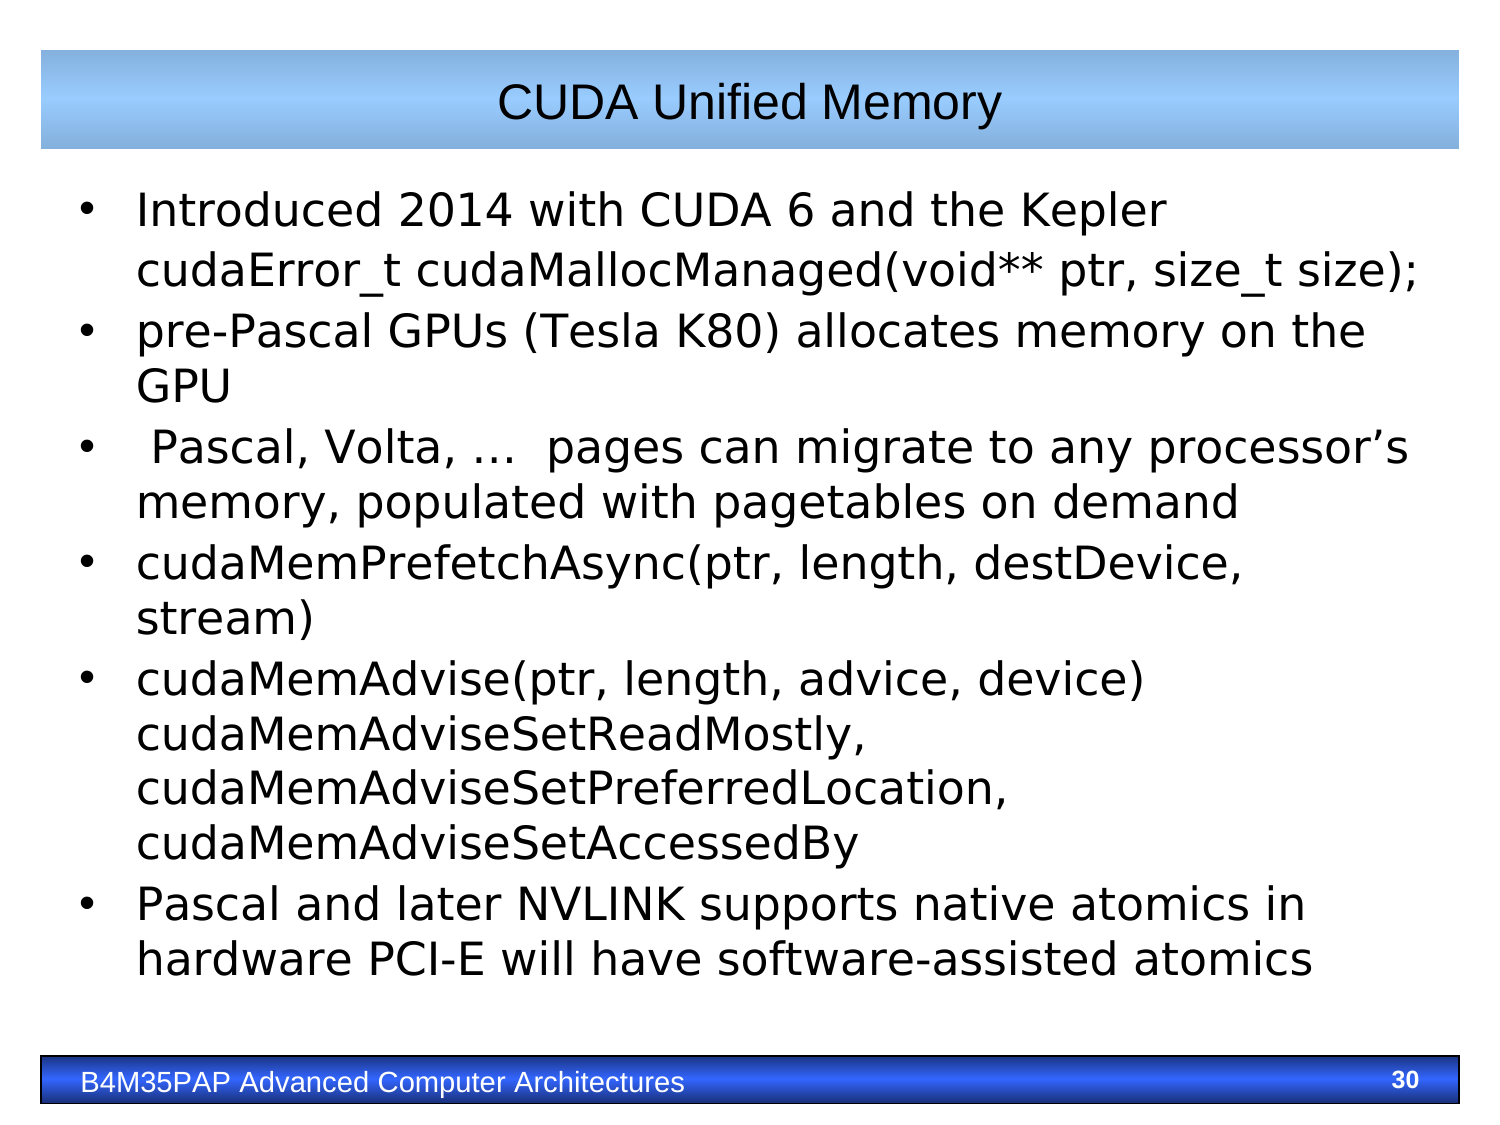

CUDA Unified Memory
# Introduced 2014 with CUDA 6 and the Kepler
cudaError_t cudaMallocManaged(void** ptr, size_t size);
pre-Pascal GPUs (Tesla K80) allocates memory on the GPU
 Pascal, Volta, … pages can migrate to any processor’s memory, populated with pagetables on demand
cudaMemPrefetchAsync(ptr, length, destDevice, stream)
cudaMemAdvise(ptr, length, advice, device) cudaMemAdviseSetReadMostly, cudaMemAdviseSetPreferredLocation, cudaMemAdviseSetAccessedBy
Pascal and later NVLINK supports native atomics in hardware PCI-E will have software-assisted atomics